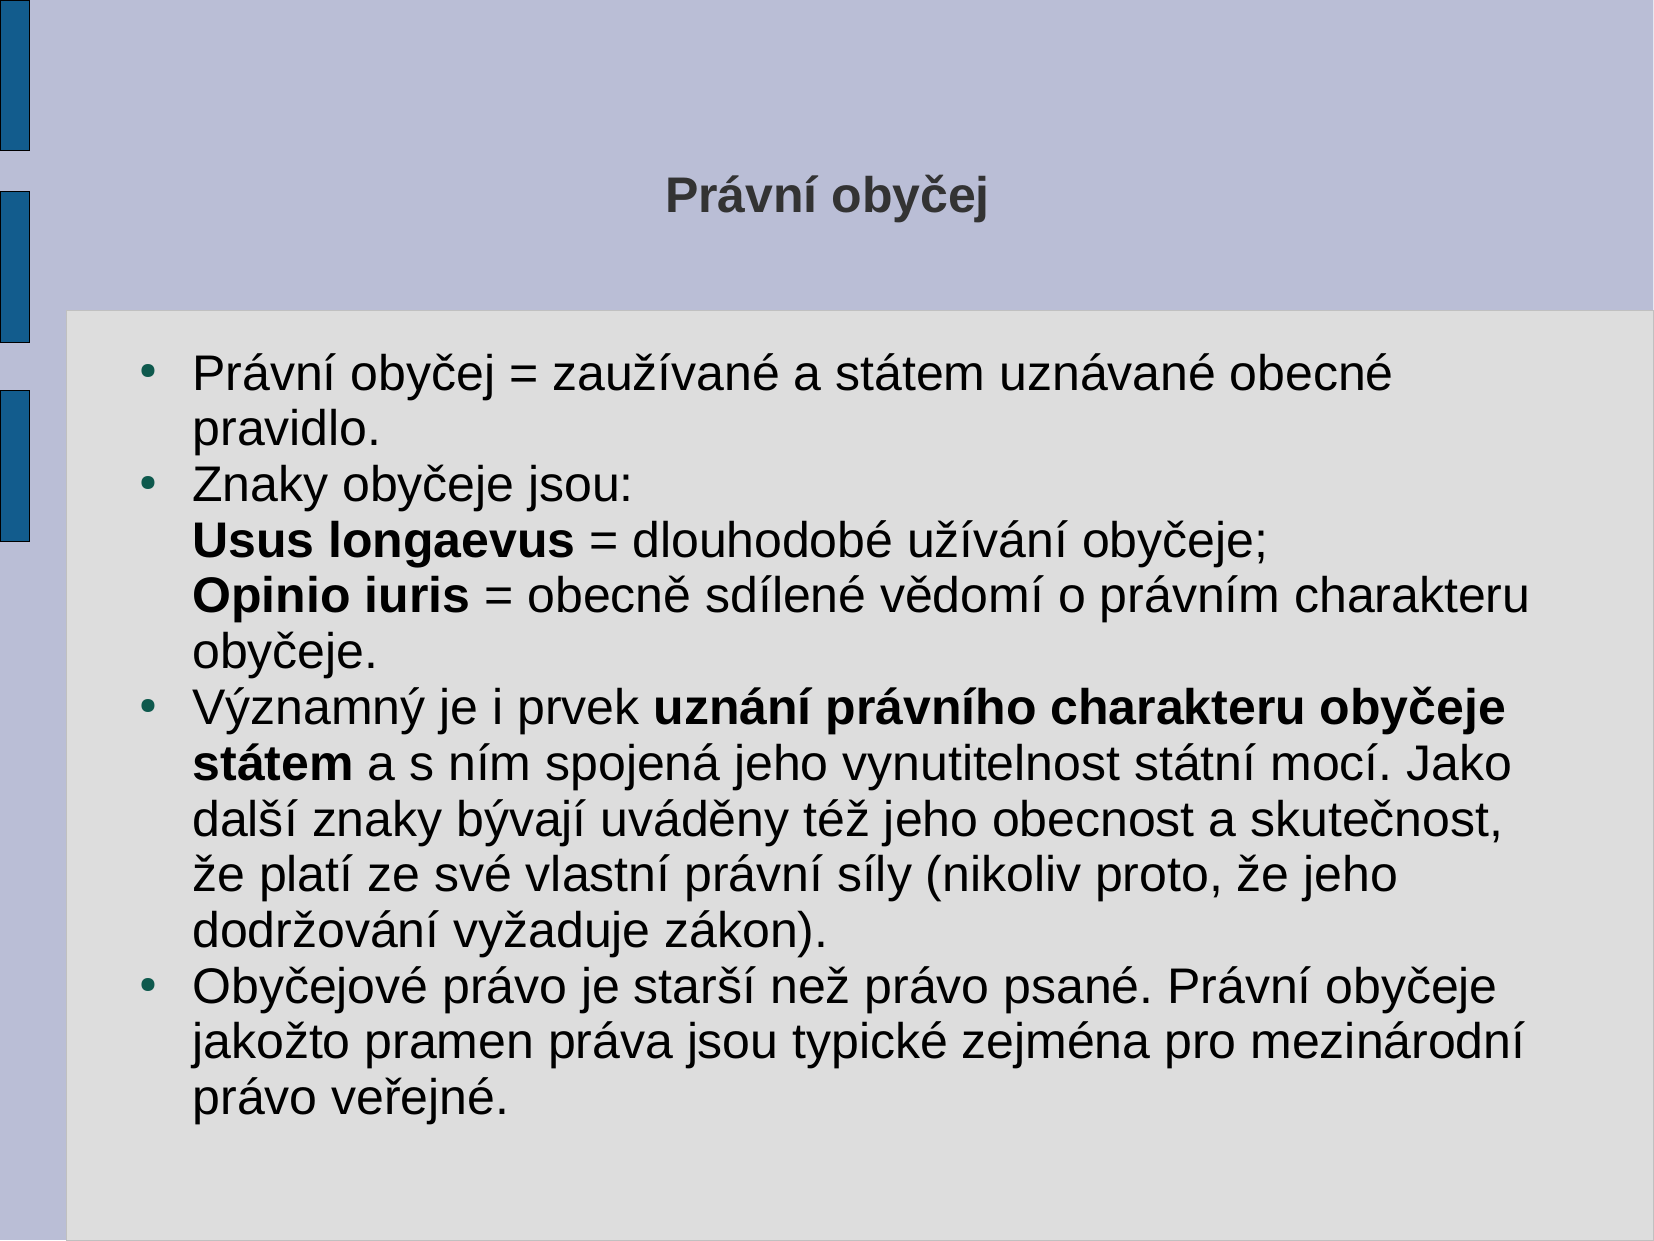

# Právní obyčej
Právní obyčej = zaužívané a státem uznávané obecné pravidlo.
Znaky obyčeje jsou:
Usus longaevus = dlouhodobé užívání obyčeje;
Opinio iuris = obecně sdílené vědomí o právním charakteru obyčeje.
Významný je i prvek uznání právního charakteru obyčeje státem a s ním spojená jeho vynutitelnost státní mocí. Jako další znaky bývají uváděny též jeho obecnost a skutečnost, že platí ze své vlastní právní síly (nikoliv proto, že jeho dodržování vyžaduje zákon).
Obyčejové právo je starší než právo psané. Právní obyčeje jakožto pramen práva jsou typické zejména pro mezinárodní právo veřejné.